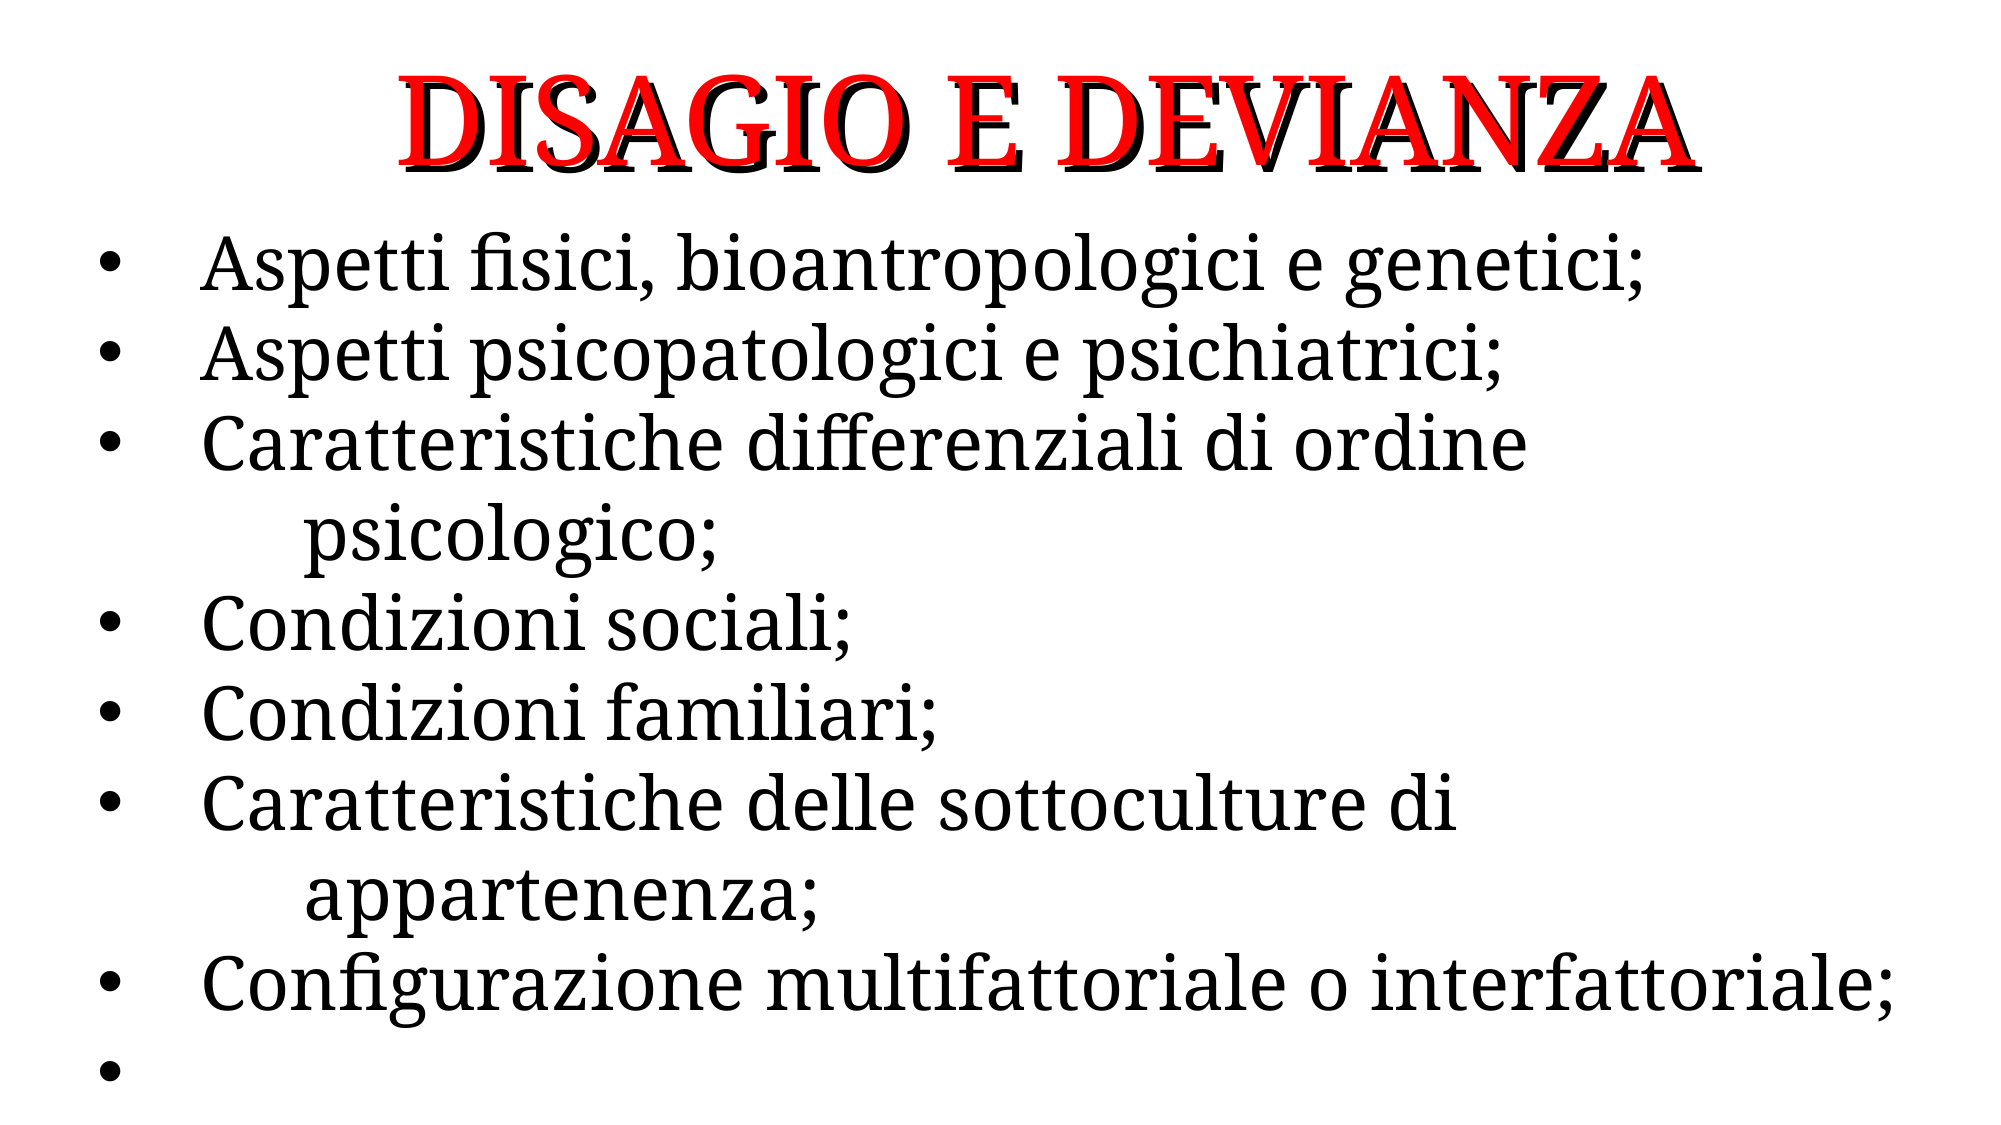

# DISAGIO E DEVIANZA
Aspetti fisici, bioantropologici e genetici;
Aspetti psicopatologici e psichiatrici;
Caratteristiche differenziali di ordine psicologico;
Condizioni sociali;
Condizioni familiari;
Caratteristiche delle sottoculture di appartenenza;
Configurazione multifattoriale o interfattoriale;